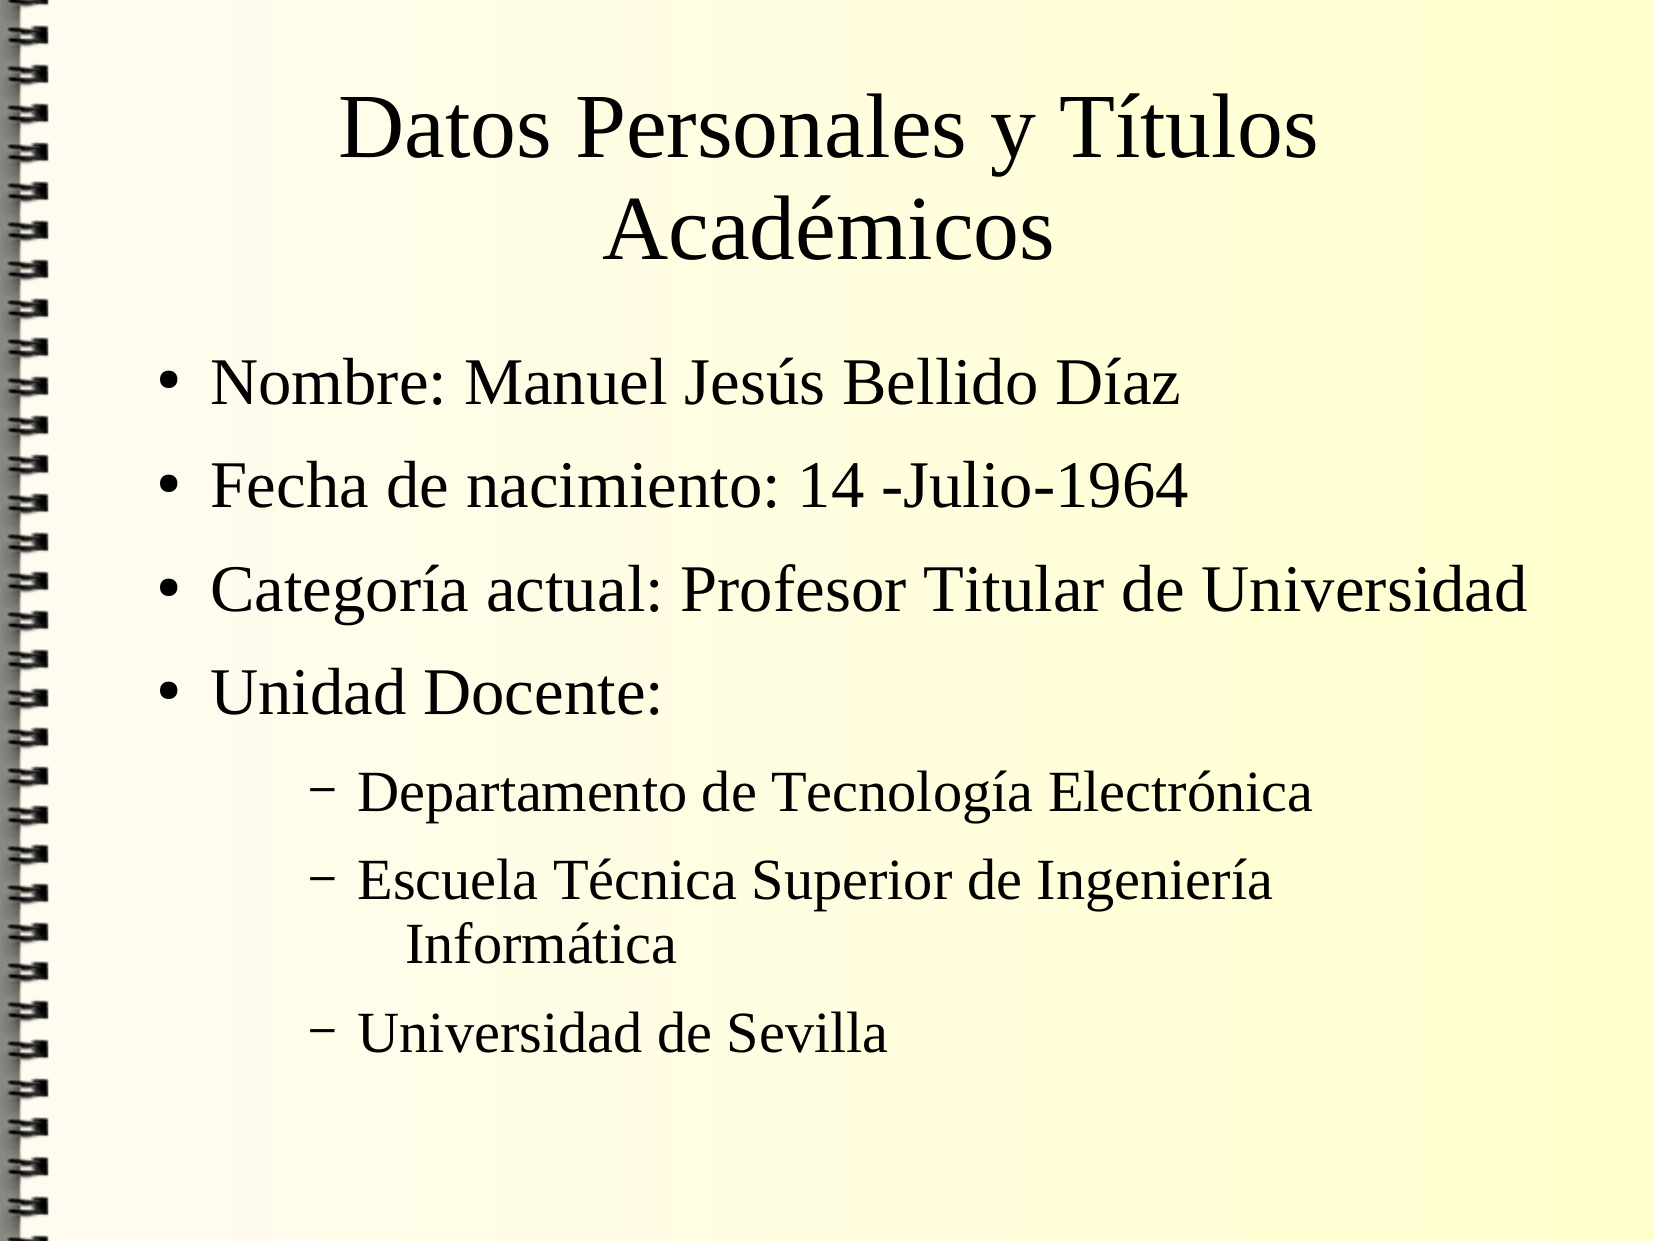

Datos Personales y Títulos Académicos
# Nombre: Manuel Jesús Bellido Díaz
Fecha de nacimiento: 14 -Julio-1964
Categoría actual: Profesor Titular de Universidad
Unidad Docente:
Departamento de Tecnología Electrónica
Escuela Técnica Superior de Ingeniería Informática
Universidad de Sevilla